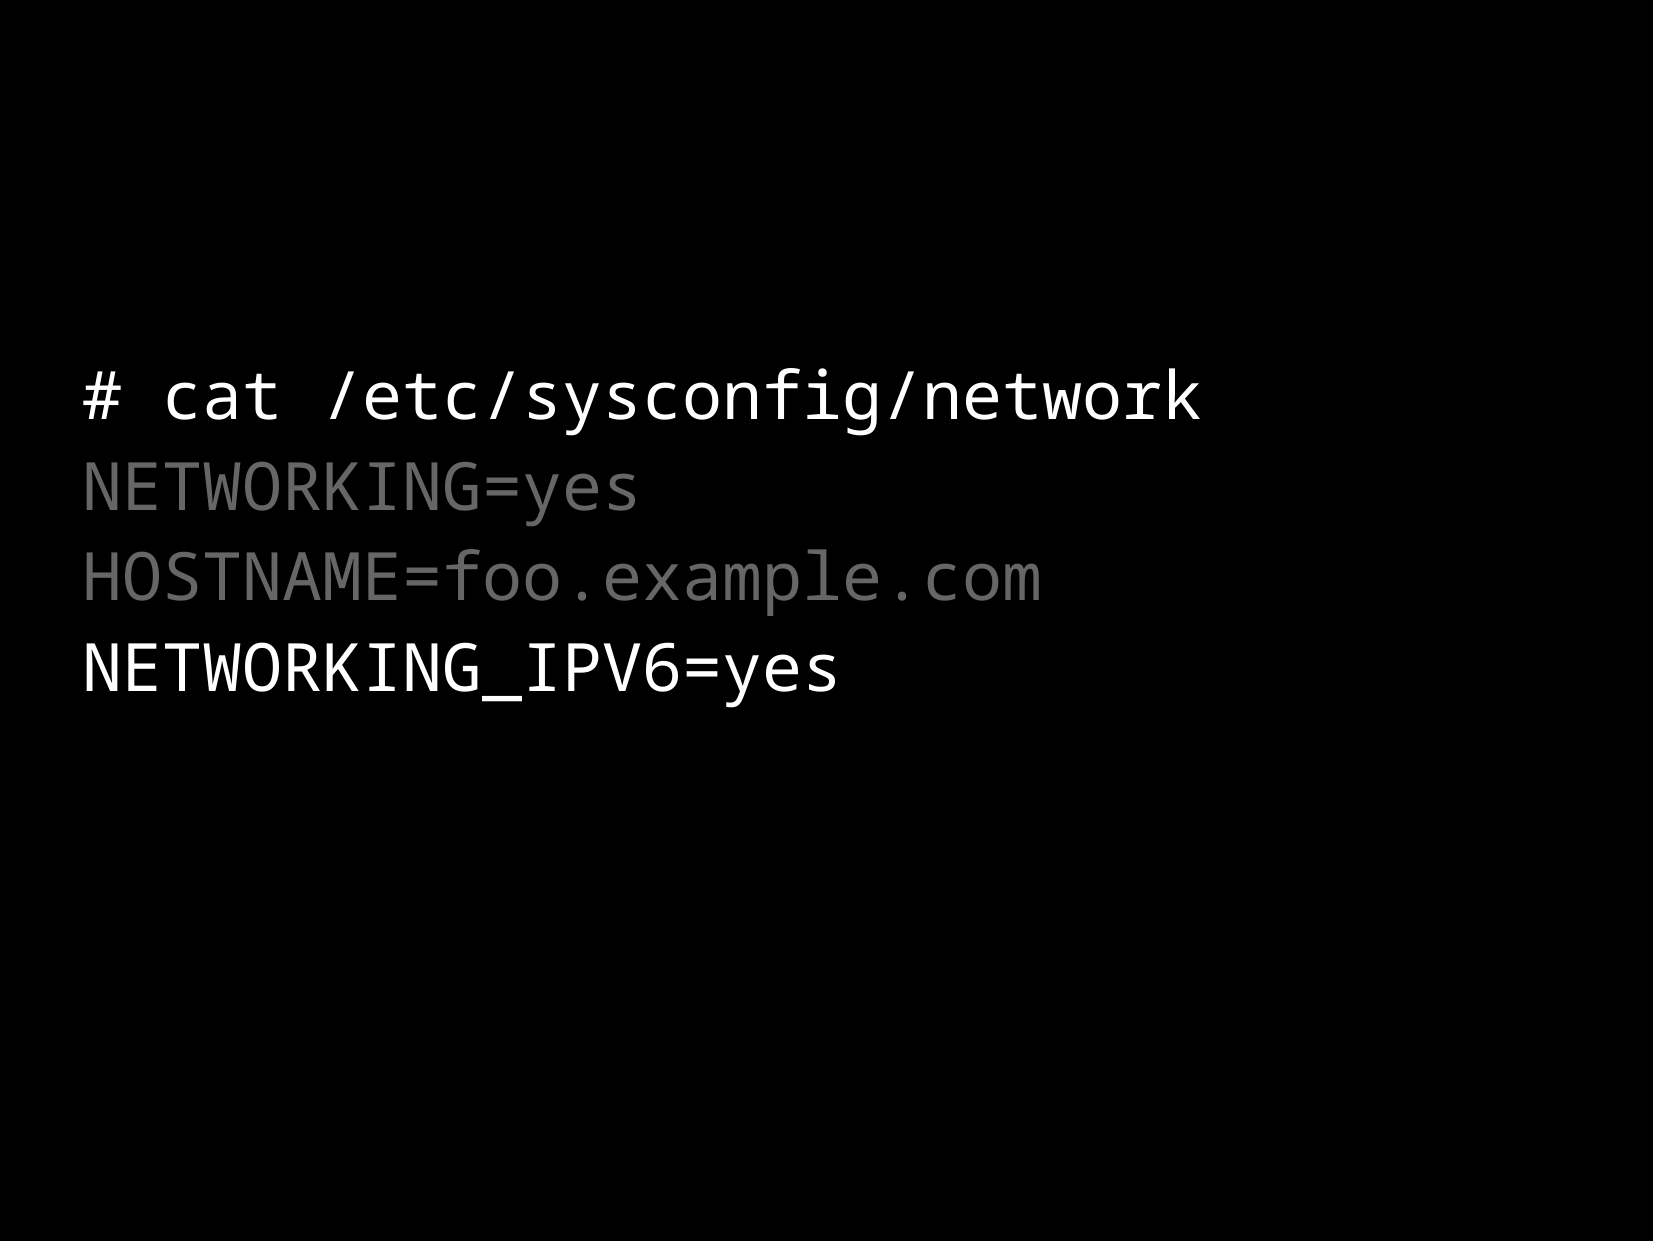

# # cat /etc/sysconfig/network
NETWORKING=yes
HOSTNAME=foo.example.com
NETWORKING_IPV6=yes